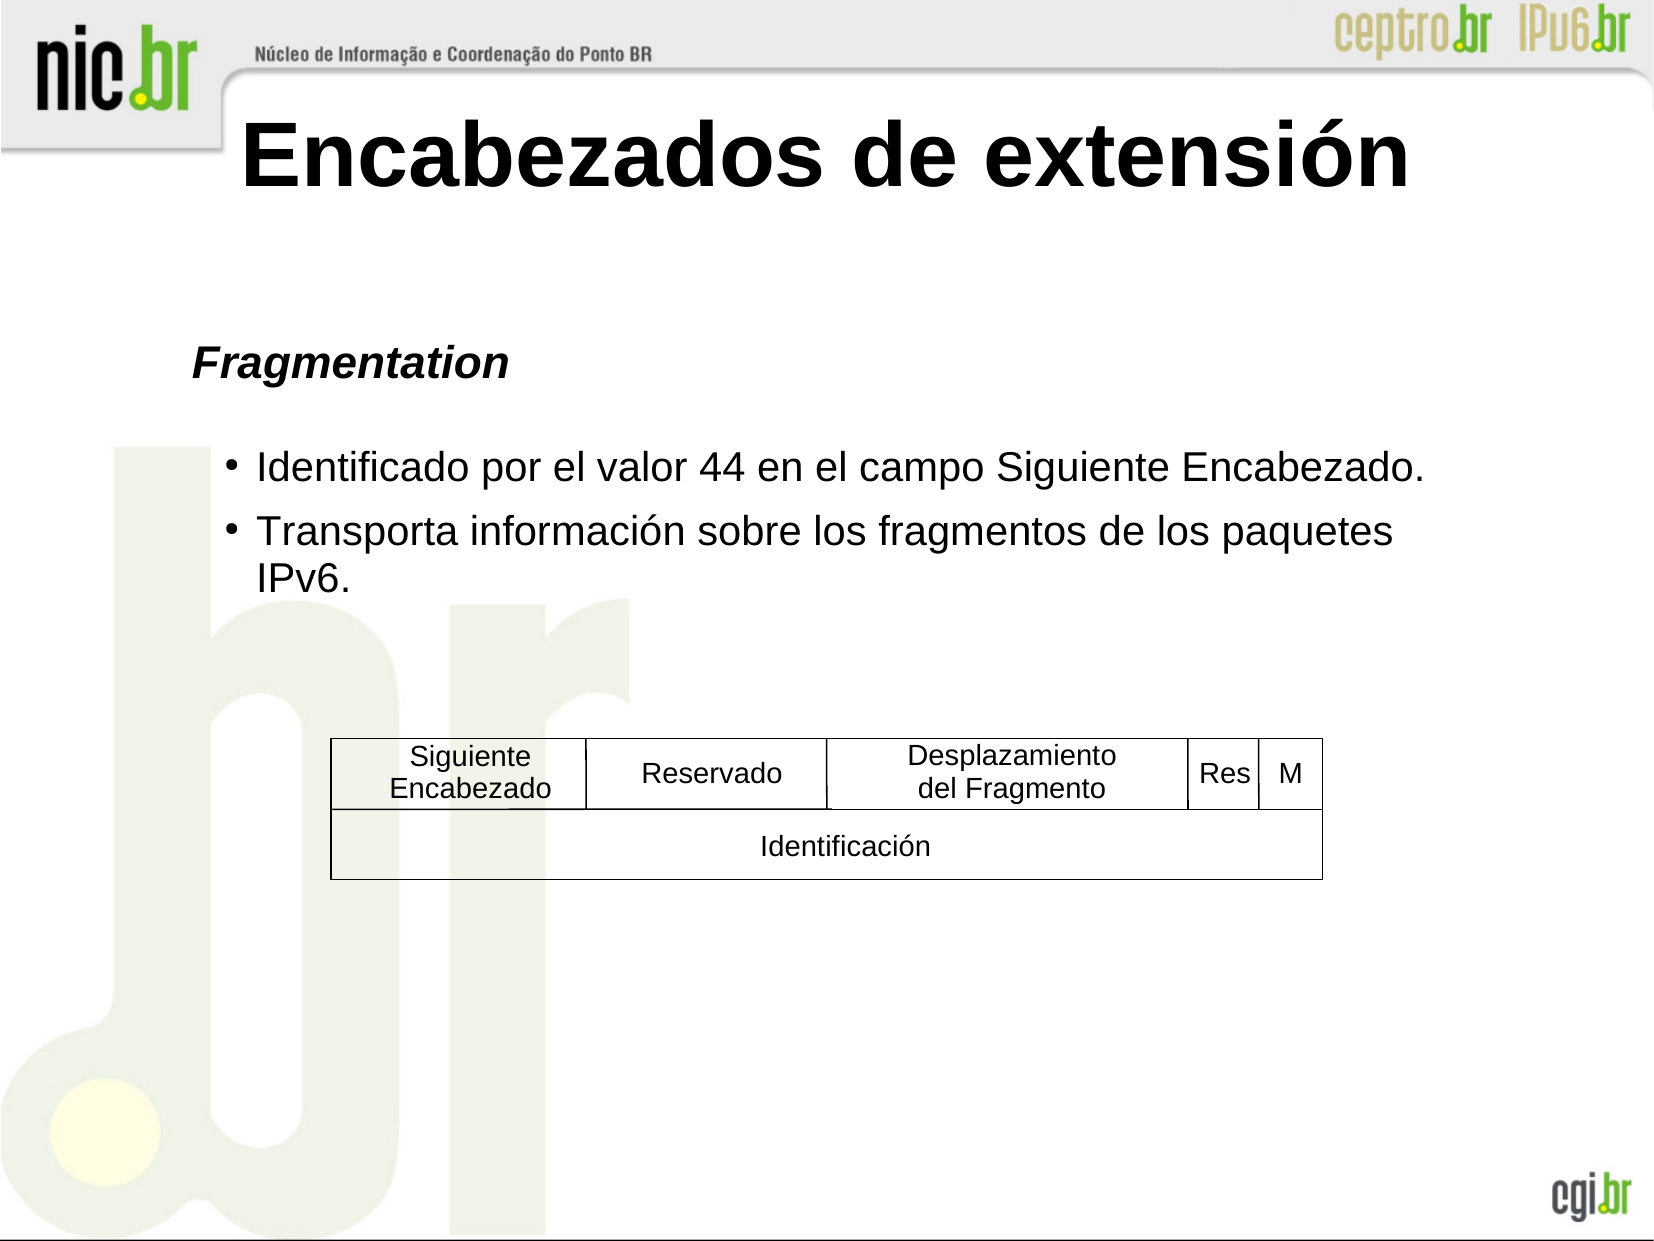

Encabezados de extensión
Fragmentation
Identificado por el valor 44 en el campo Siguiente Encabezado.
Transporta información sobre los fragmentos de los paquetes IPv6.
Siguiente
Encabezado
Desplazamiento del Fragmento
Reservado
Res
M
Identificación